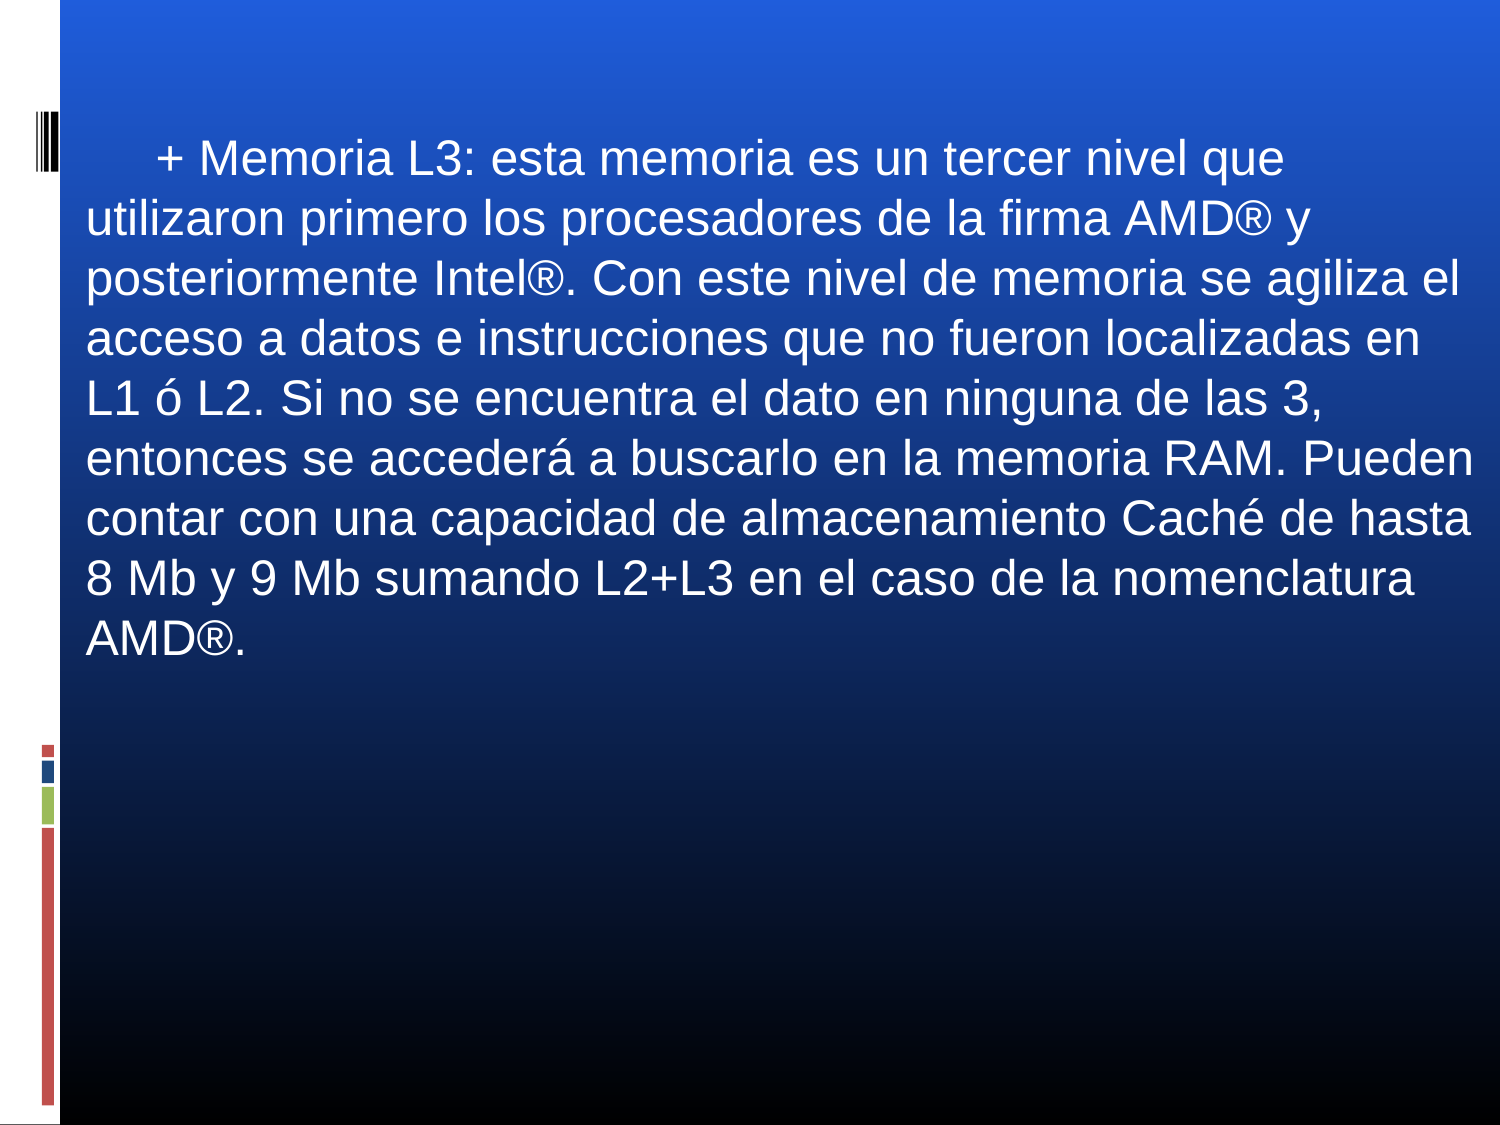

+ Memoria L3: esta memoria es un tercer nivel que utilizaron primero los procesadores de la firma AMD® y posteriormente Intel®. Con este nivel de memoria se agiliza el acceso a datos e instrucciones que no fueron localizadas en L1 ó L2. Si no se encuentra el dato en ninguna de las 3, entonces se accederá a buscarlo en la memoria RAM. Pueden contar con una capacidad de almacenamiento Caché de hasta 8 Mb y 9 Mb sumando L2+L3 en el caso de la nomenclatura AMD®.